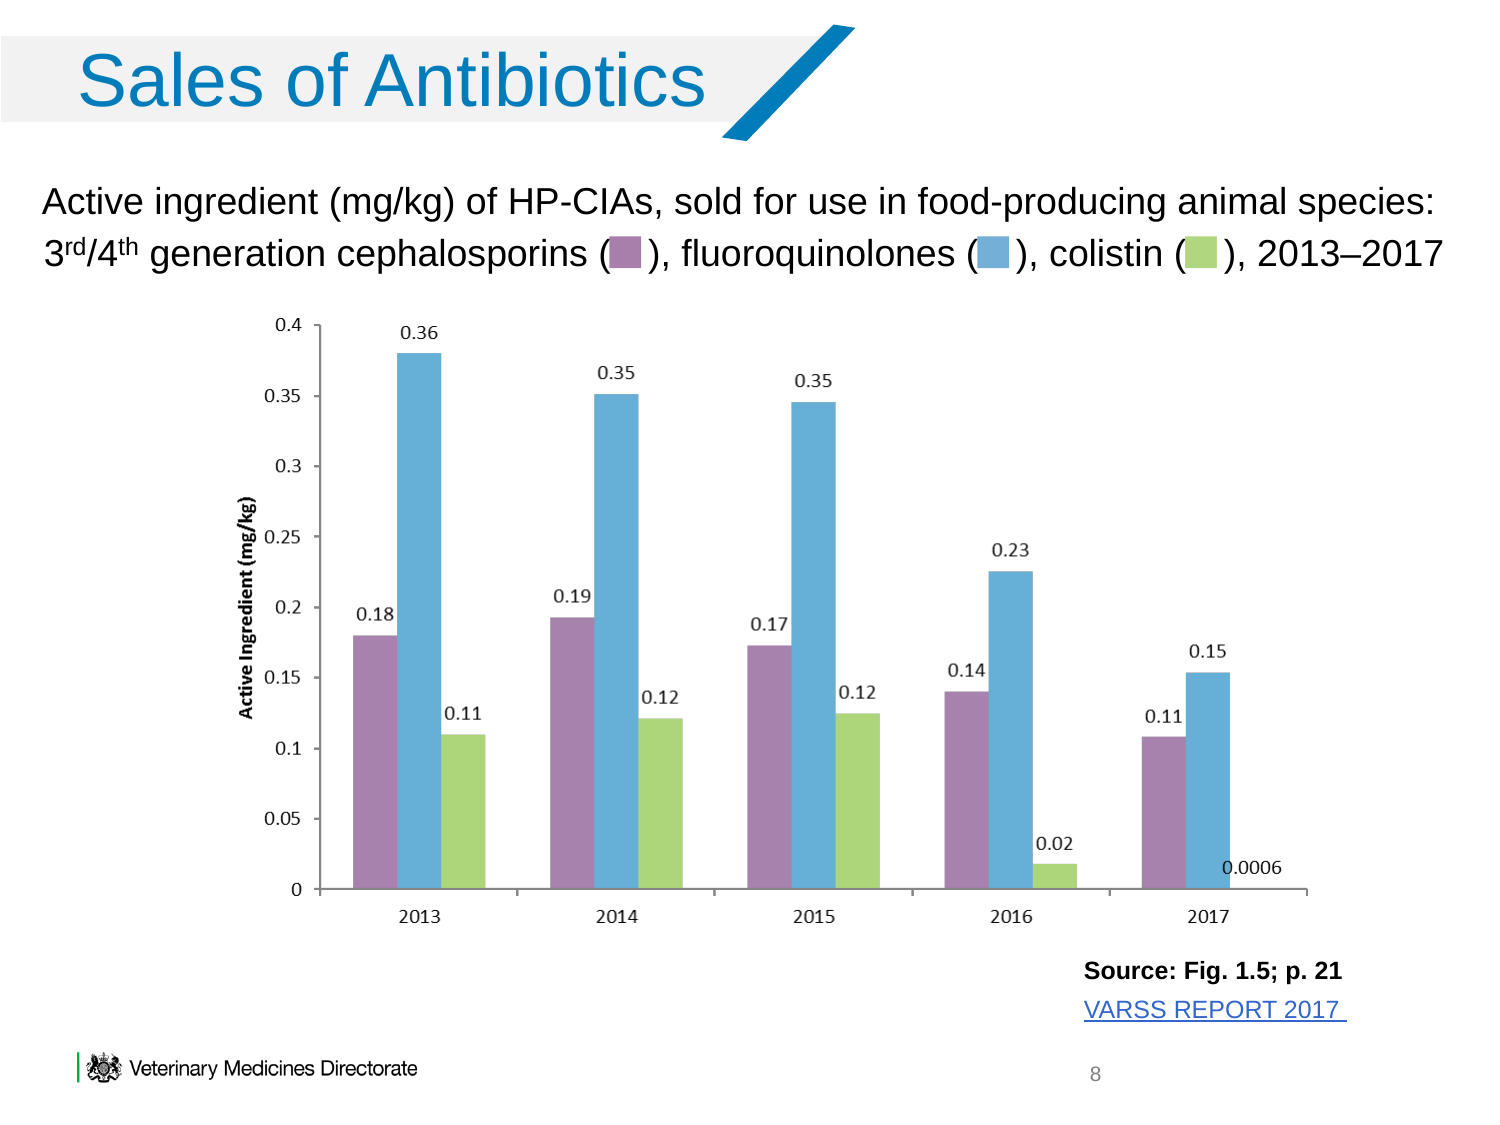

# Sales of Antibiotics
Active ingredient (mg/kg) of HP-CIAs, sold for use in food-producing animal species:
3rd/4th generation cephalosporins (), fluoroquinolones (), colistin (), 2013–2017
Source: Fig. 1.5; p. 21
VARSS REPORT 2017
2